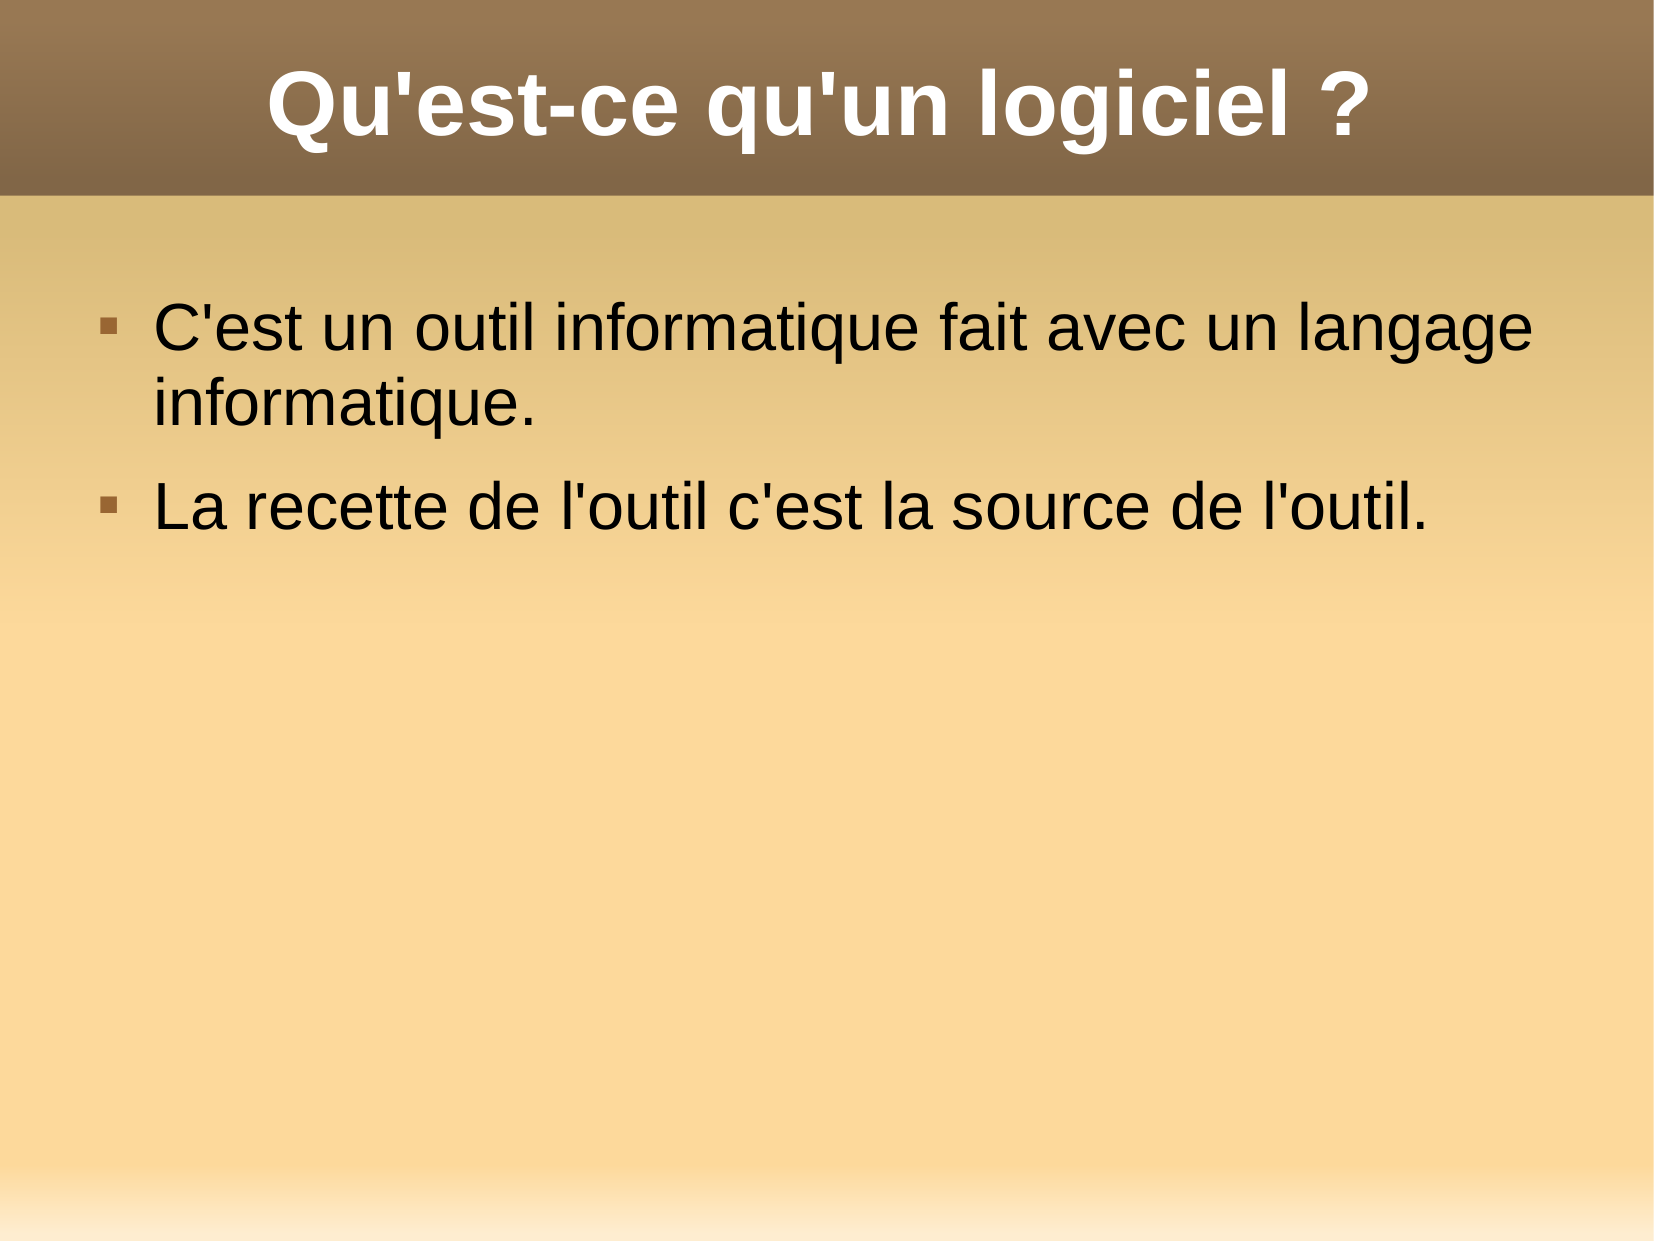

# Qu'est-ce qu'un logiciel ?
C'est un outil informatique fait avec un langage informatique.
La recette de l'outil c'est la source de l'outil.